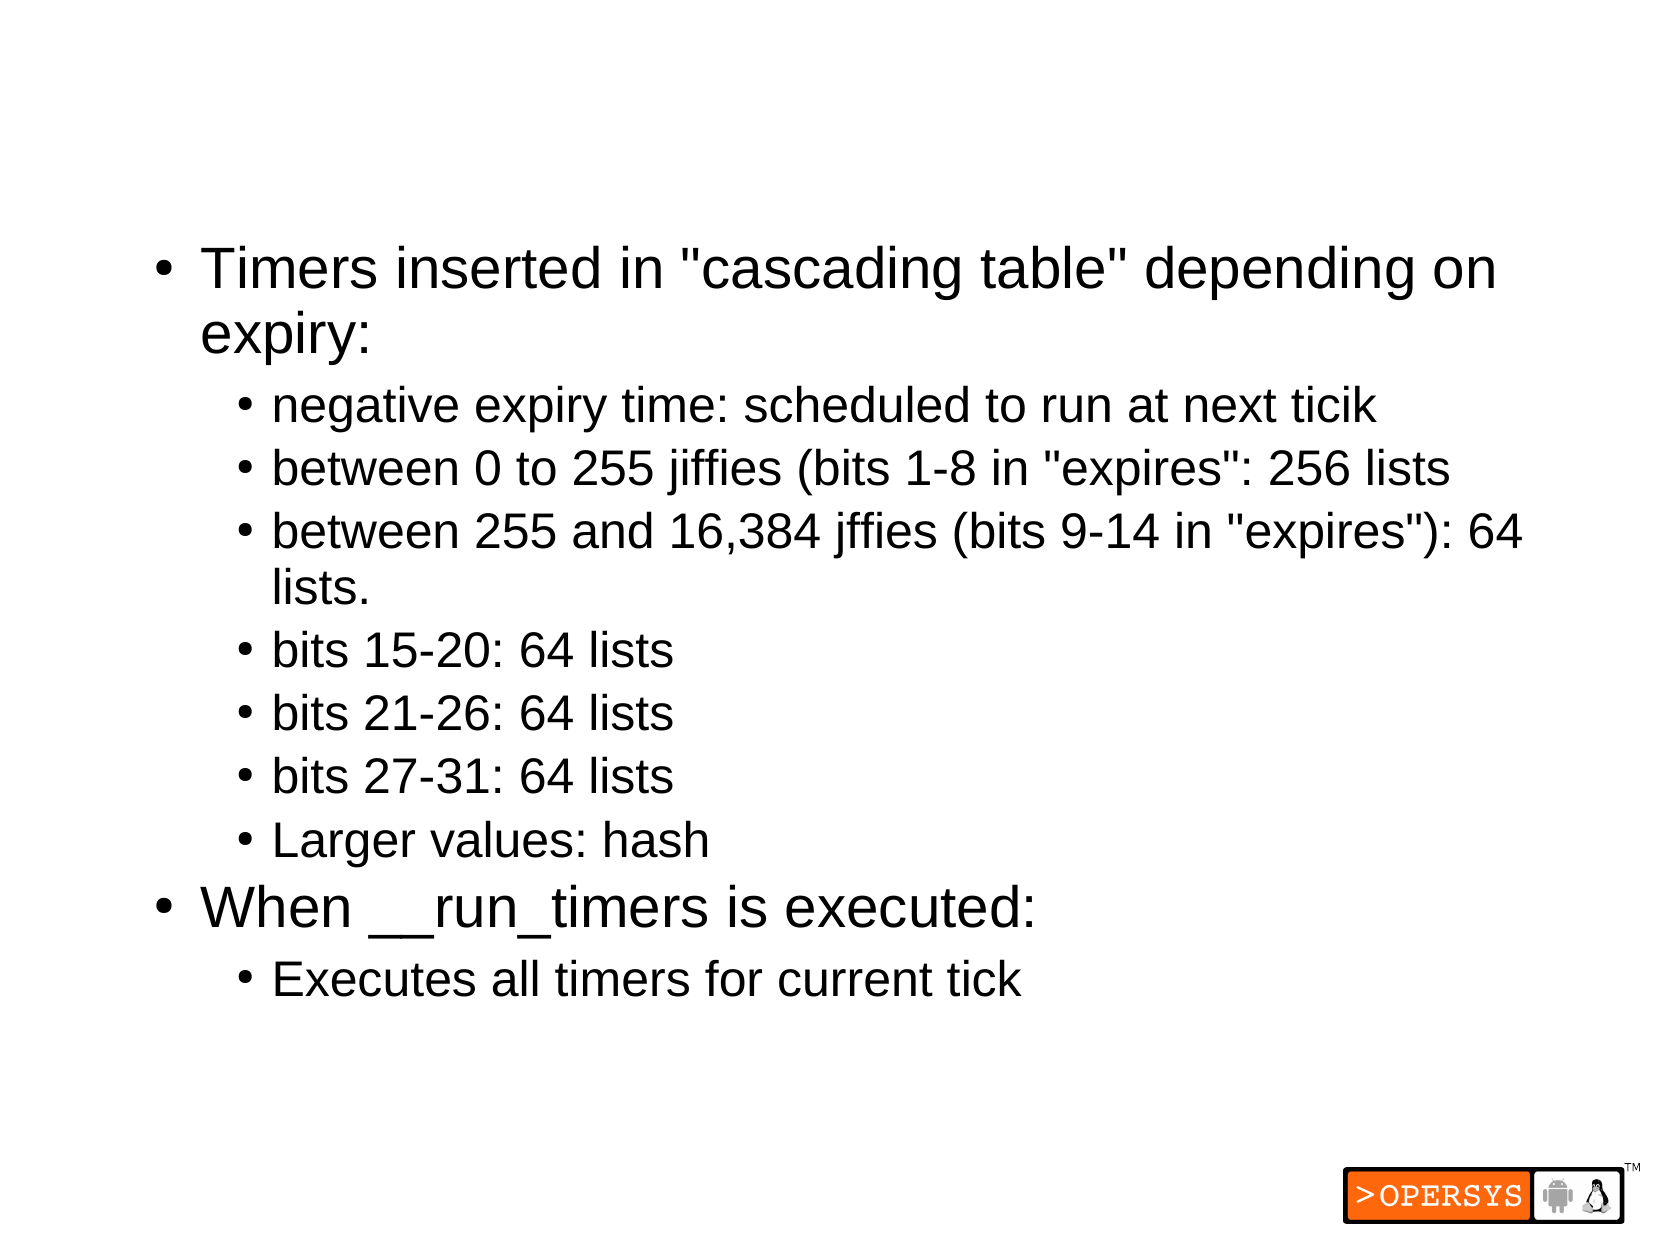

# Timers inserted in "cascading table" depending on expiry:
negative expiry time: scheduled to run at next ticik
between 0 to 255 jiffies (bits 1-8 in "expires": 256 lists
between 255 and 16,384 jffies (bits 9-14 in "expires"): 64 lists.
bits 15-20: 64 lists
bits 21-26: 64 lists
bits 27-31: 64 lists
Larger values: hash
When __run_timers is executed:
Executes all timers for current tick